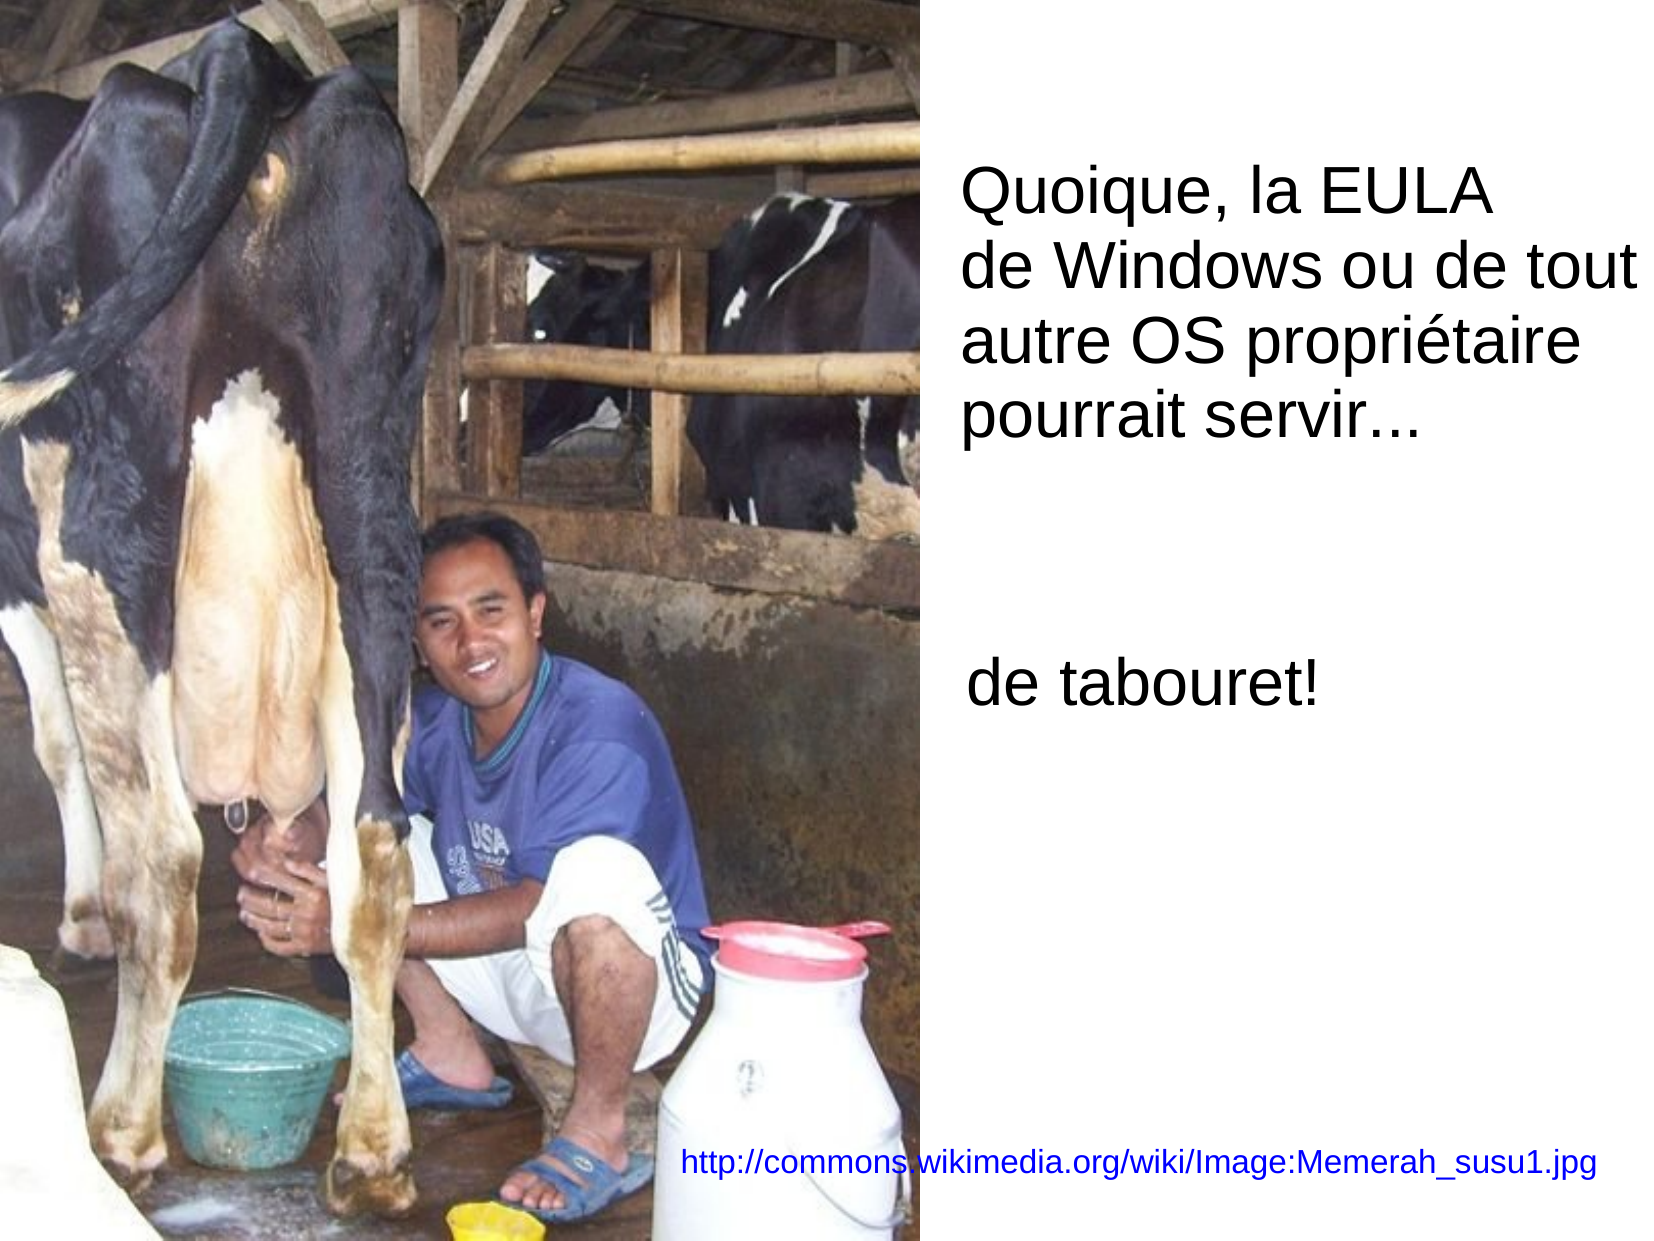

Quoique, la EULA
de Windows ou de tout
autre OS propriétaire
pourrait servir...
de tabouret!
http://commons.wikimedia.org/wiki/Image:Memerah_susu1.jpg